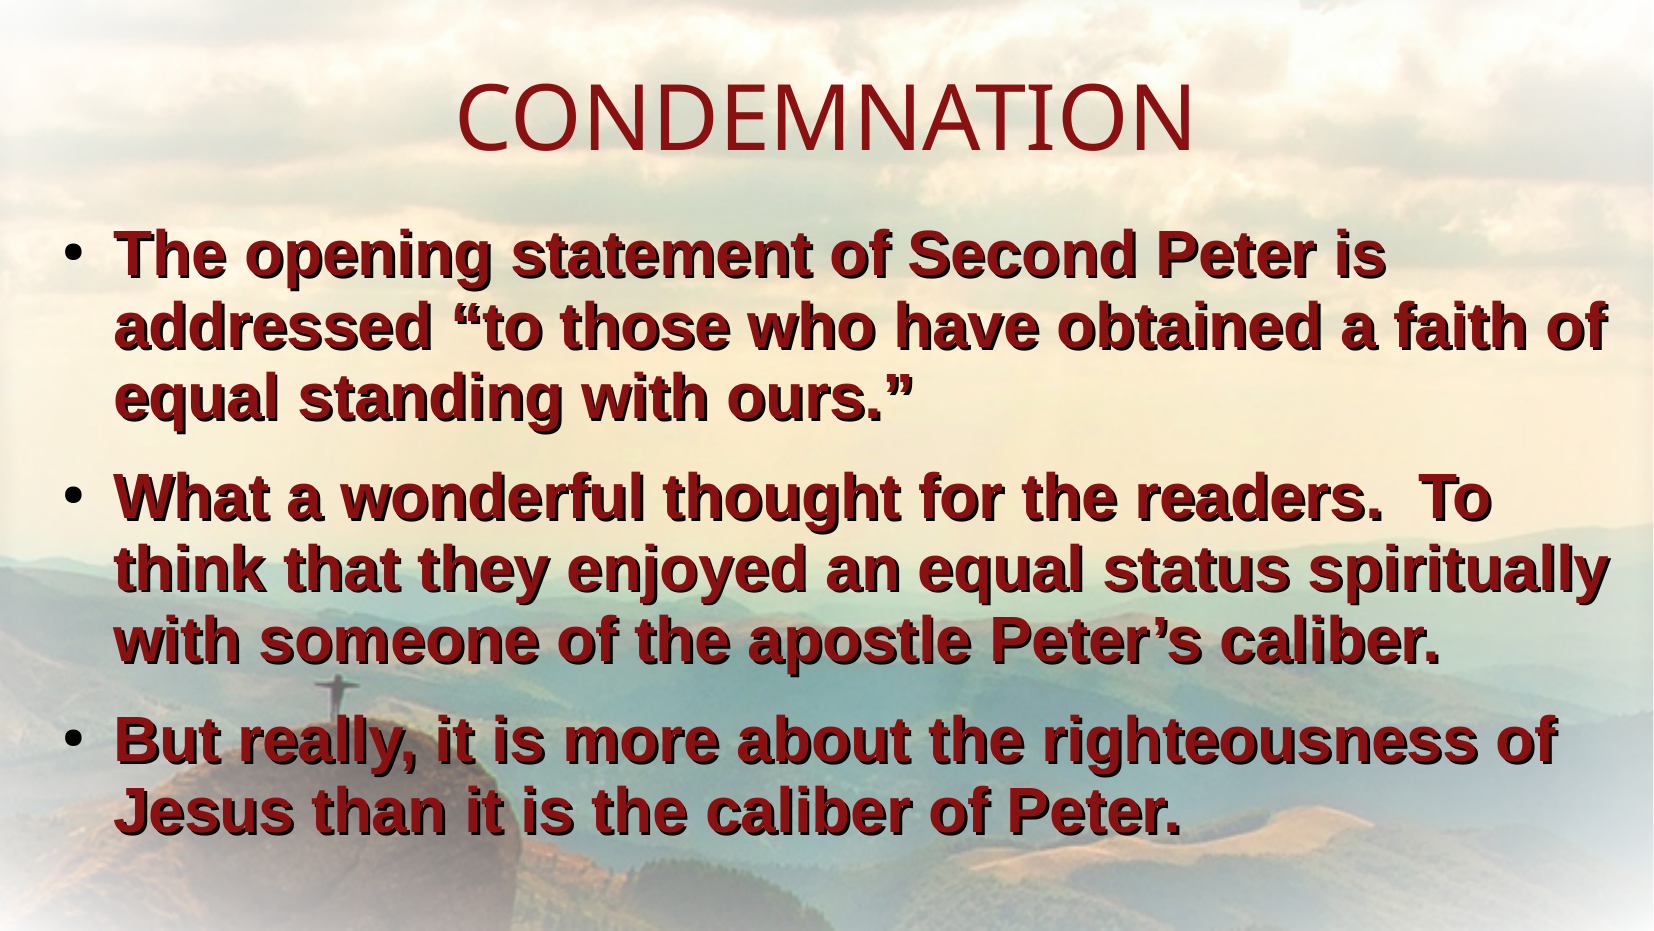

# CONDEMNATION
The opening statement of Second Peter is addressed “to those who have obtained a faith of equal standing with ours.”
What a wonderful thought for the readers. To think that they enjoyed an equal status spiritually with someone of the apostle Peter’s caliber.
But really, it is more about the righteousness of Jesus than it is the caliber of Peter.